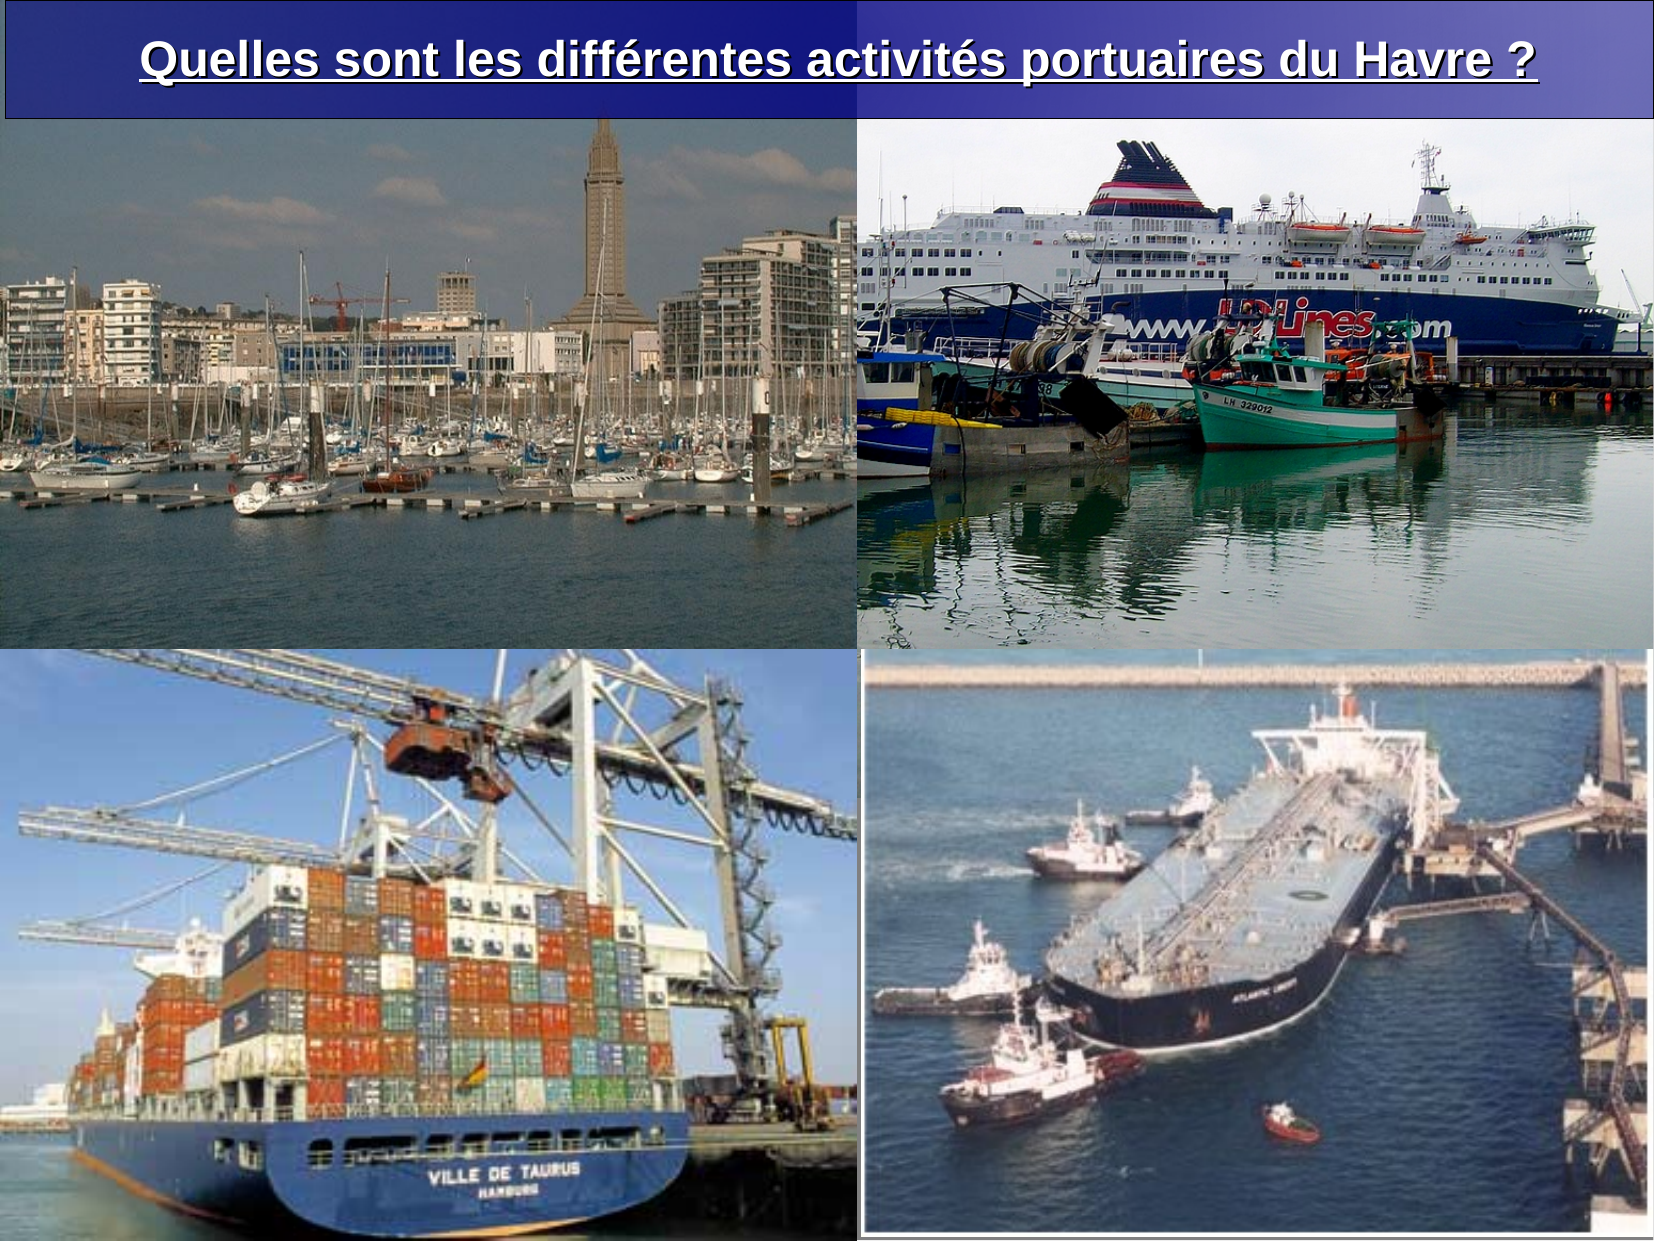

Quelles sont les différentes activités portuaires du Havre ?